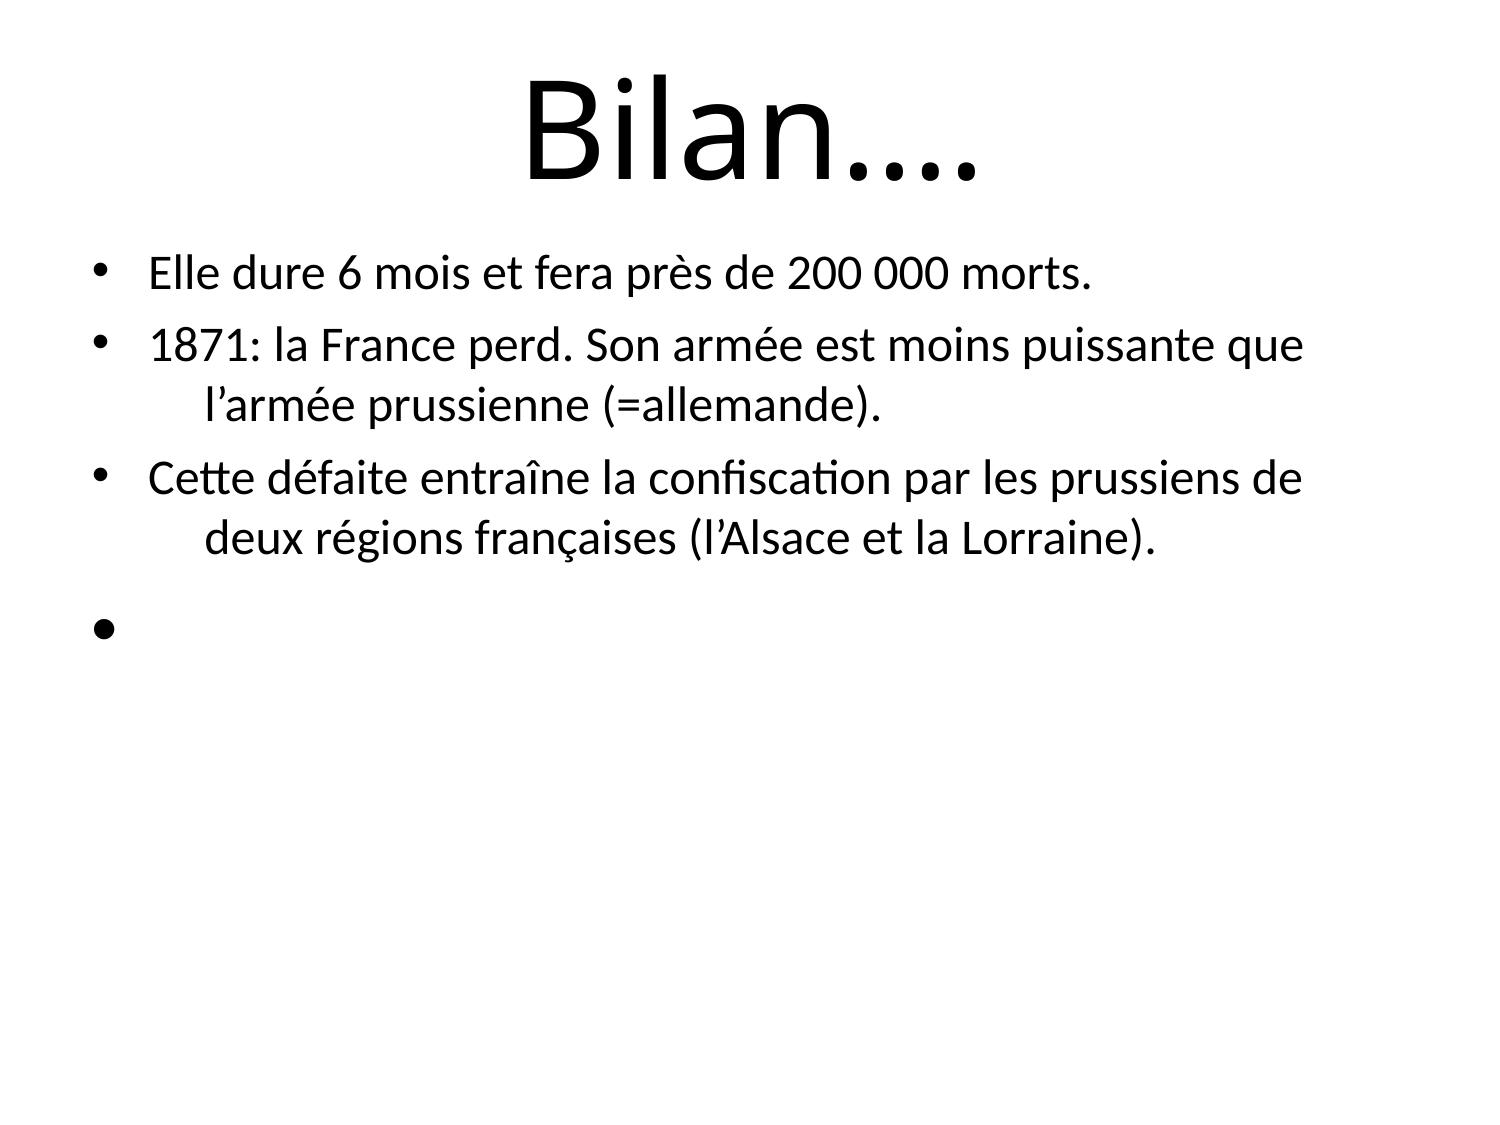

# Bilan….
Elle dure 6 mois et fera près de 200 000 morts.
1871: la France perd. Son armée est moins puissante que l’armée prussienne (=allemande).
Cette défaite entraîne la confiscation par les prussiens de deux régions françaises (l’Alsace et la Lorraine).